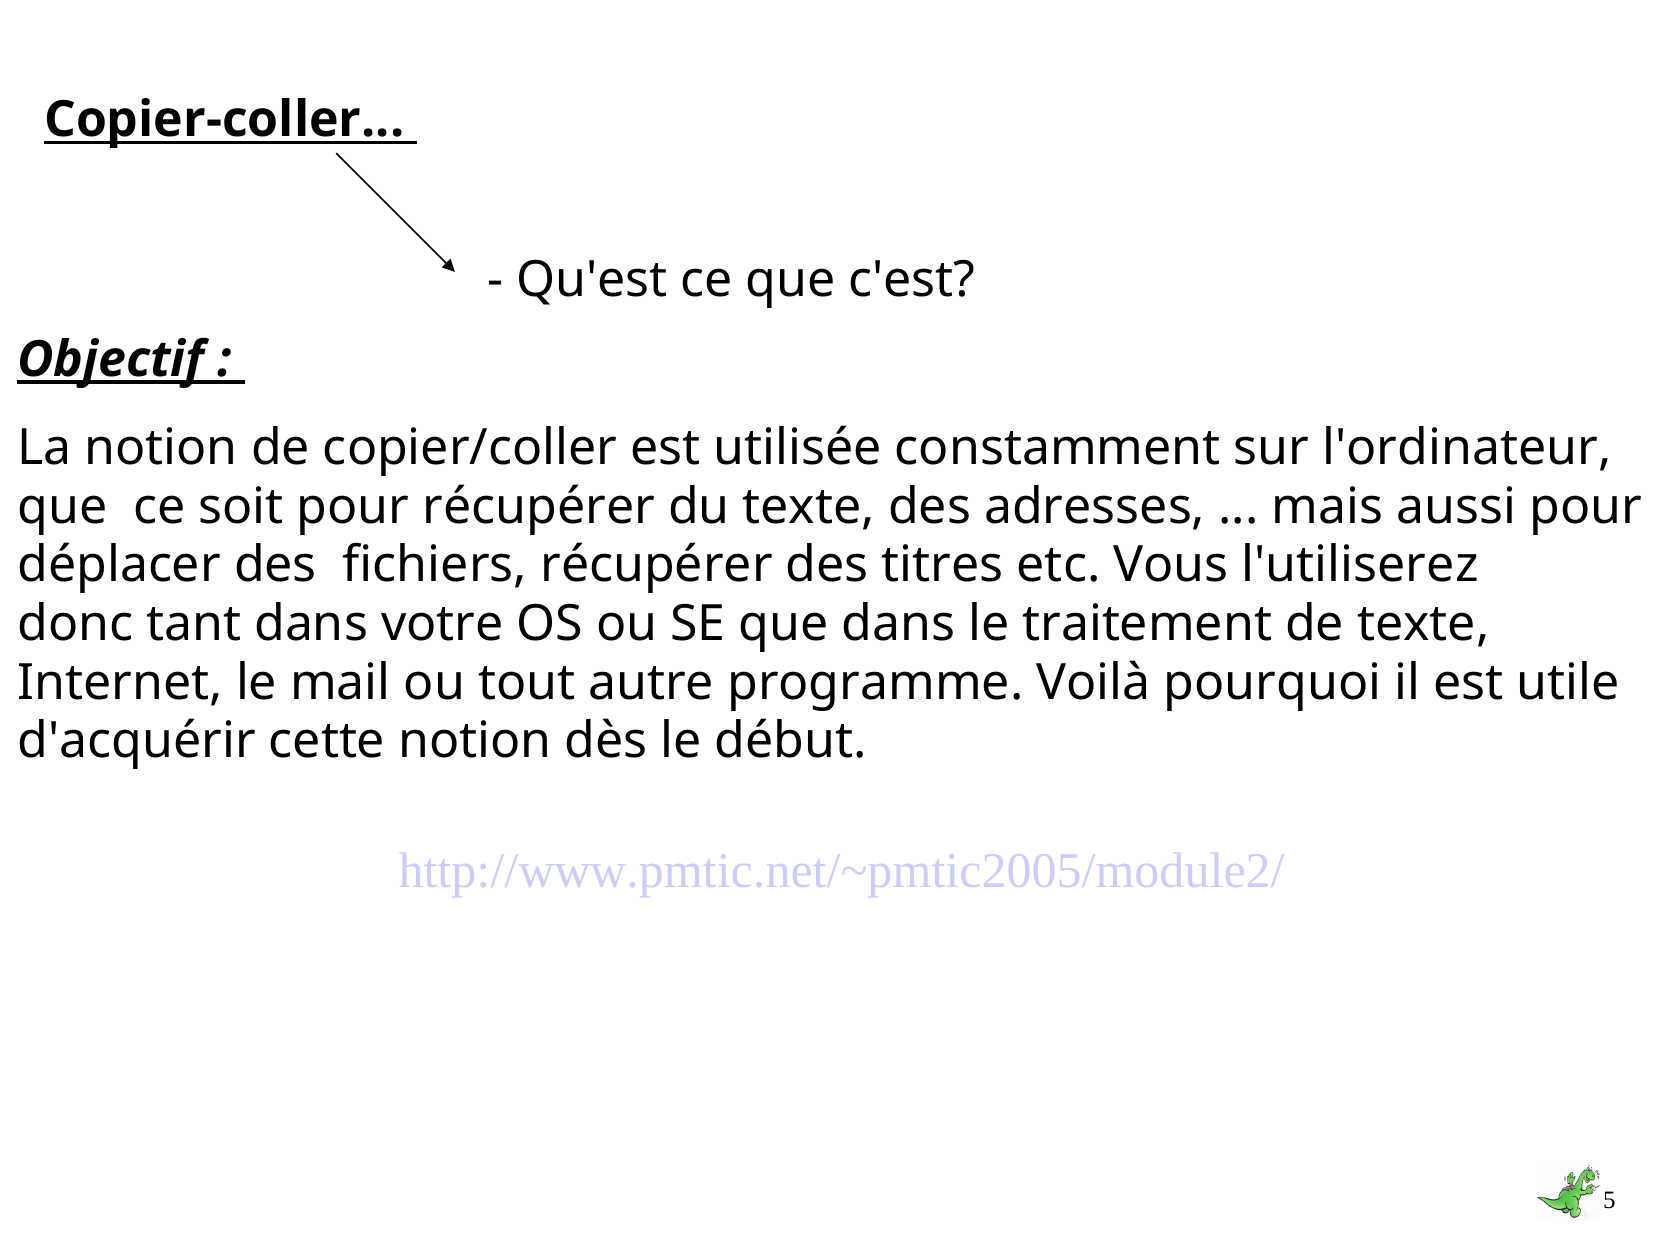

Copier-coller...
- Qu'est ce que c'est?
Objectif :
La notion de copier/coller est utilisée constamment sur l'ordinateur,
que ce soit pour récupérer du texte, des adresses, ... mais aussi pour
déplacer des fichiers, récupérer des titres etc. Vous l'utiliserez
donc tant dans votre OS ou SE que dans le traitement de texte,
Internet, le mail ou tout autre programme. Voilà pourquoi il est utile
d'acquérir cette notion dès le début.
http://www.pmtic.net/~pmtic2005/module2/
5